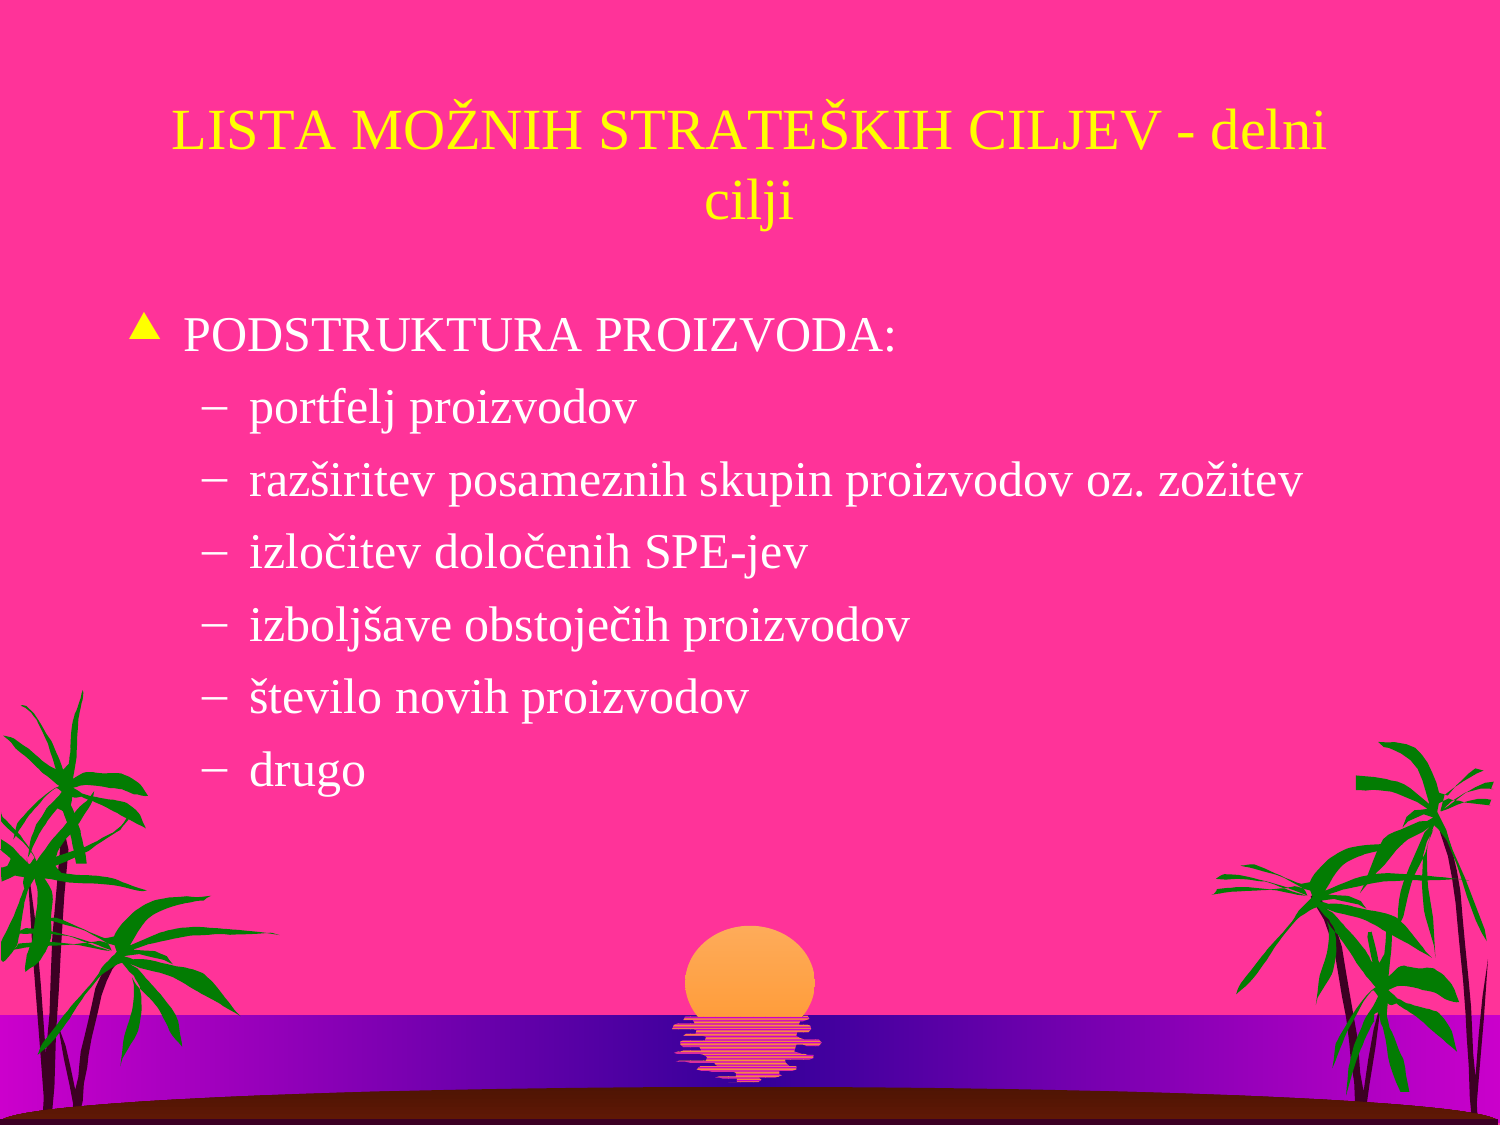

# LISTA MOŽNIH STRATEŠKIH CILJEV - delni cilji
PODSTRUKTURA PROIZVODA:
portfelj proizvodov
razširitev posameznih skupin proizvodov oz. zožitev
izločitev določenih SPE-jev
izboljšave obstoječih proizvodov
število novih proizvodov
drugo